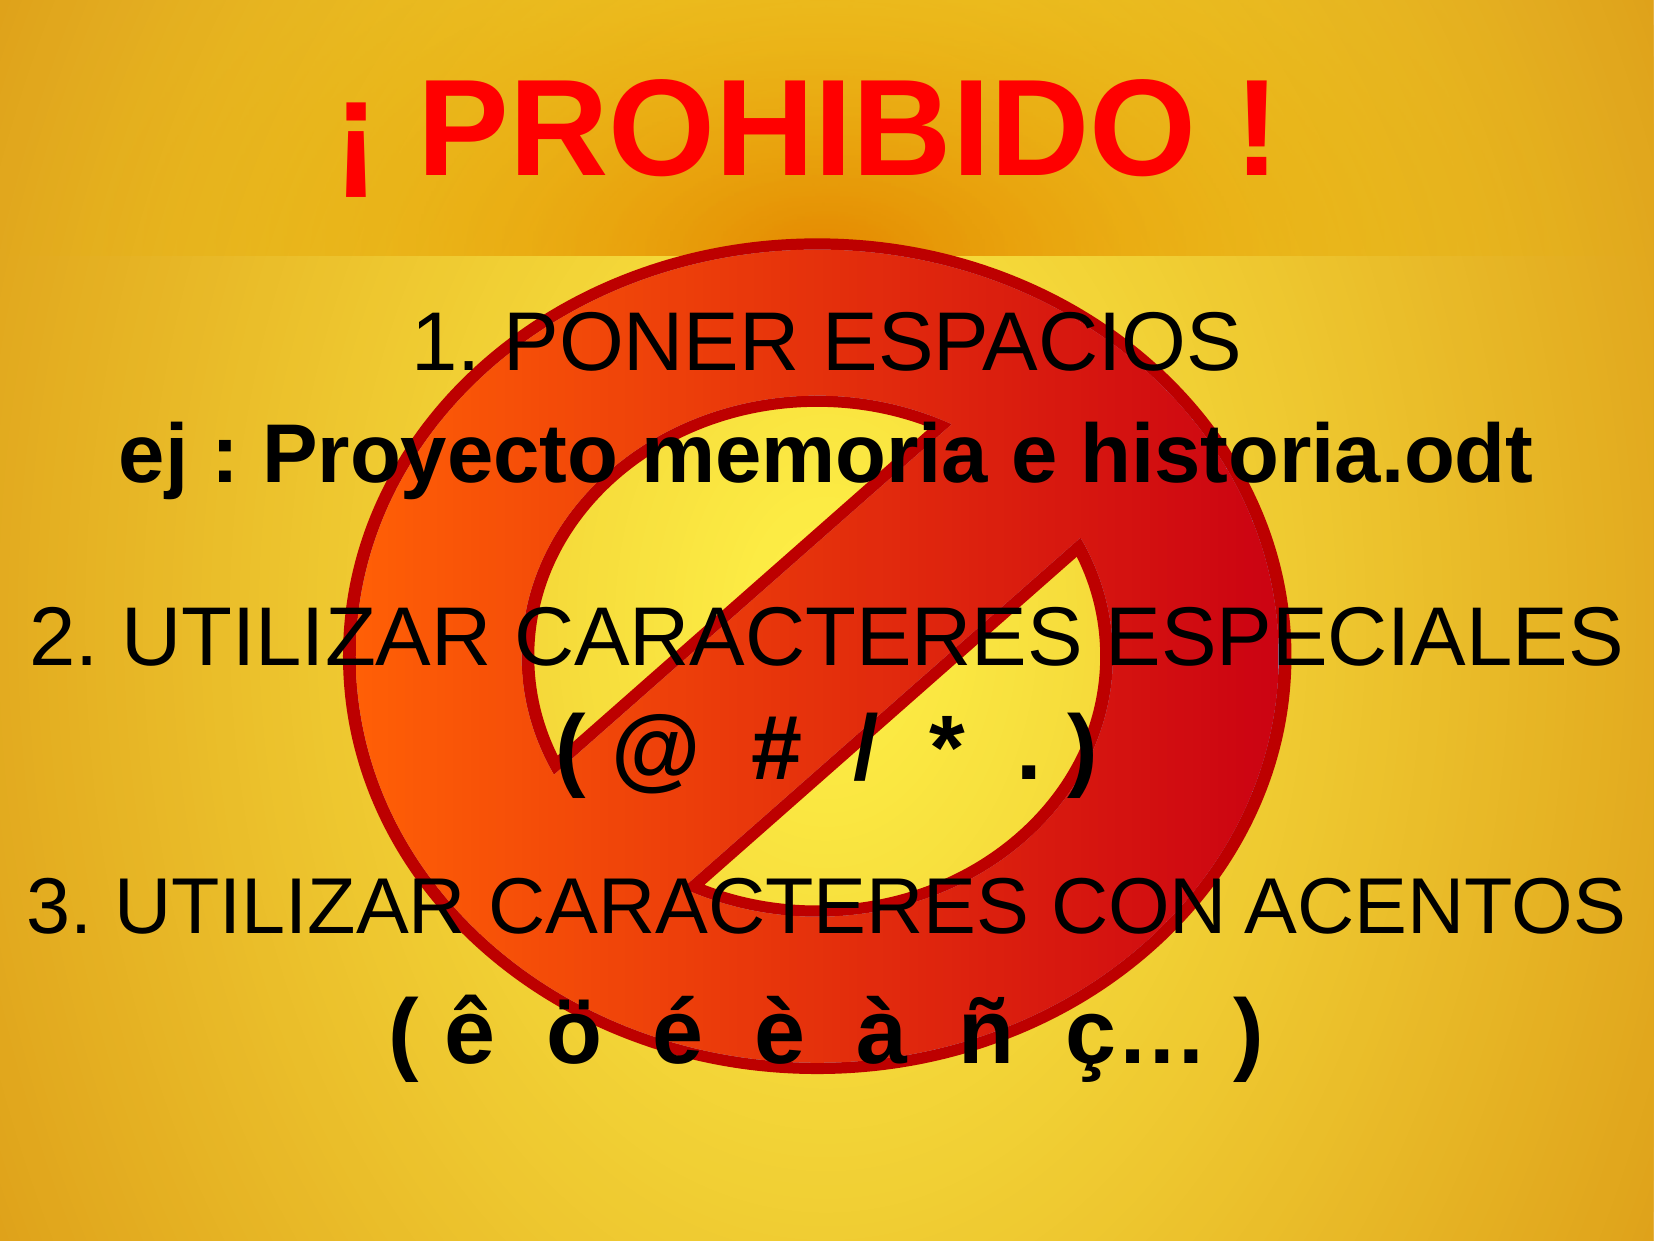

¡ PROHIBIDO !
1. PONER ESPACIOS
ej : Proyecto memoria e historia.odt
2. UTILIZAR CARACTERES ESPECIALES
( @ # / * . )
3. UTILIZAR CARACTERES CON ACENTOS
( ê ö é è à ñ ç… )